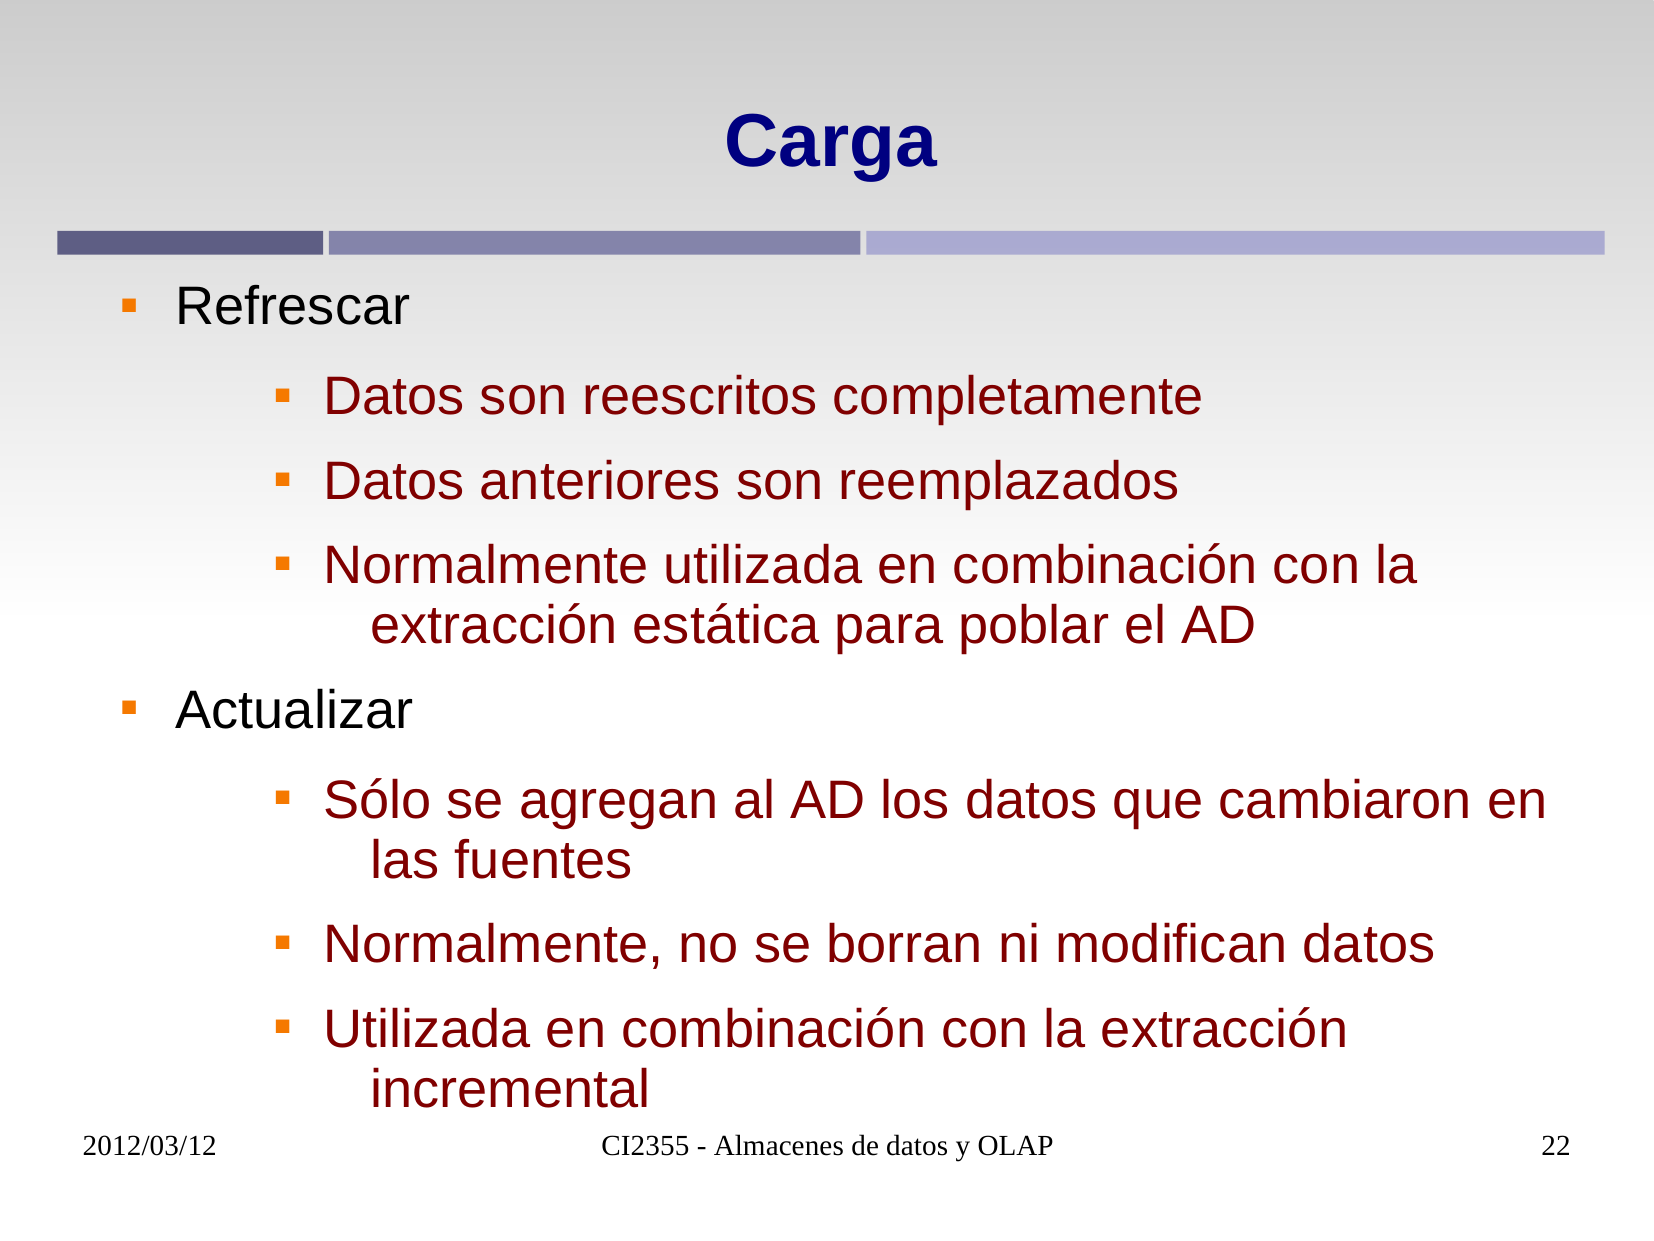

# Carga
Refrescar
Datos son reescritos completamente
Datos anteriores son reemplazados
Normalmente utilizada en combinación con la extracción estática para poblar el AD
Actualizar
Sólo se agregan al AD los datos que cambiaron en las fuentes
Normalmente, no se borran ni modifican datos
Utilizada en combinación con la extracción incremental
2012/03/12
CI2355 - Almacenes de datos y OLAP
22